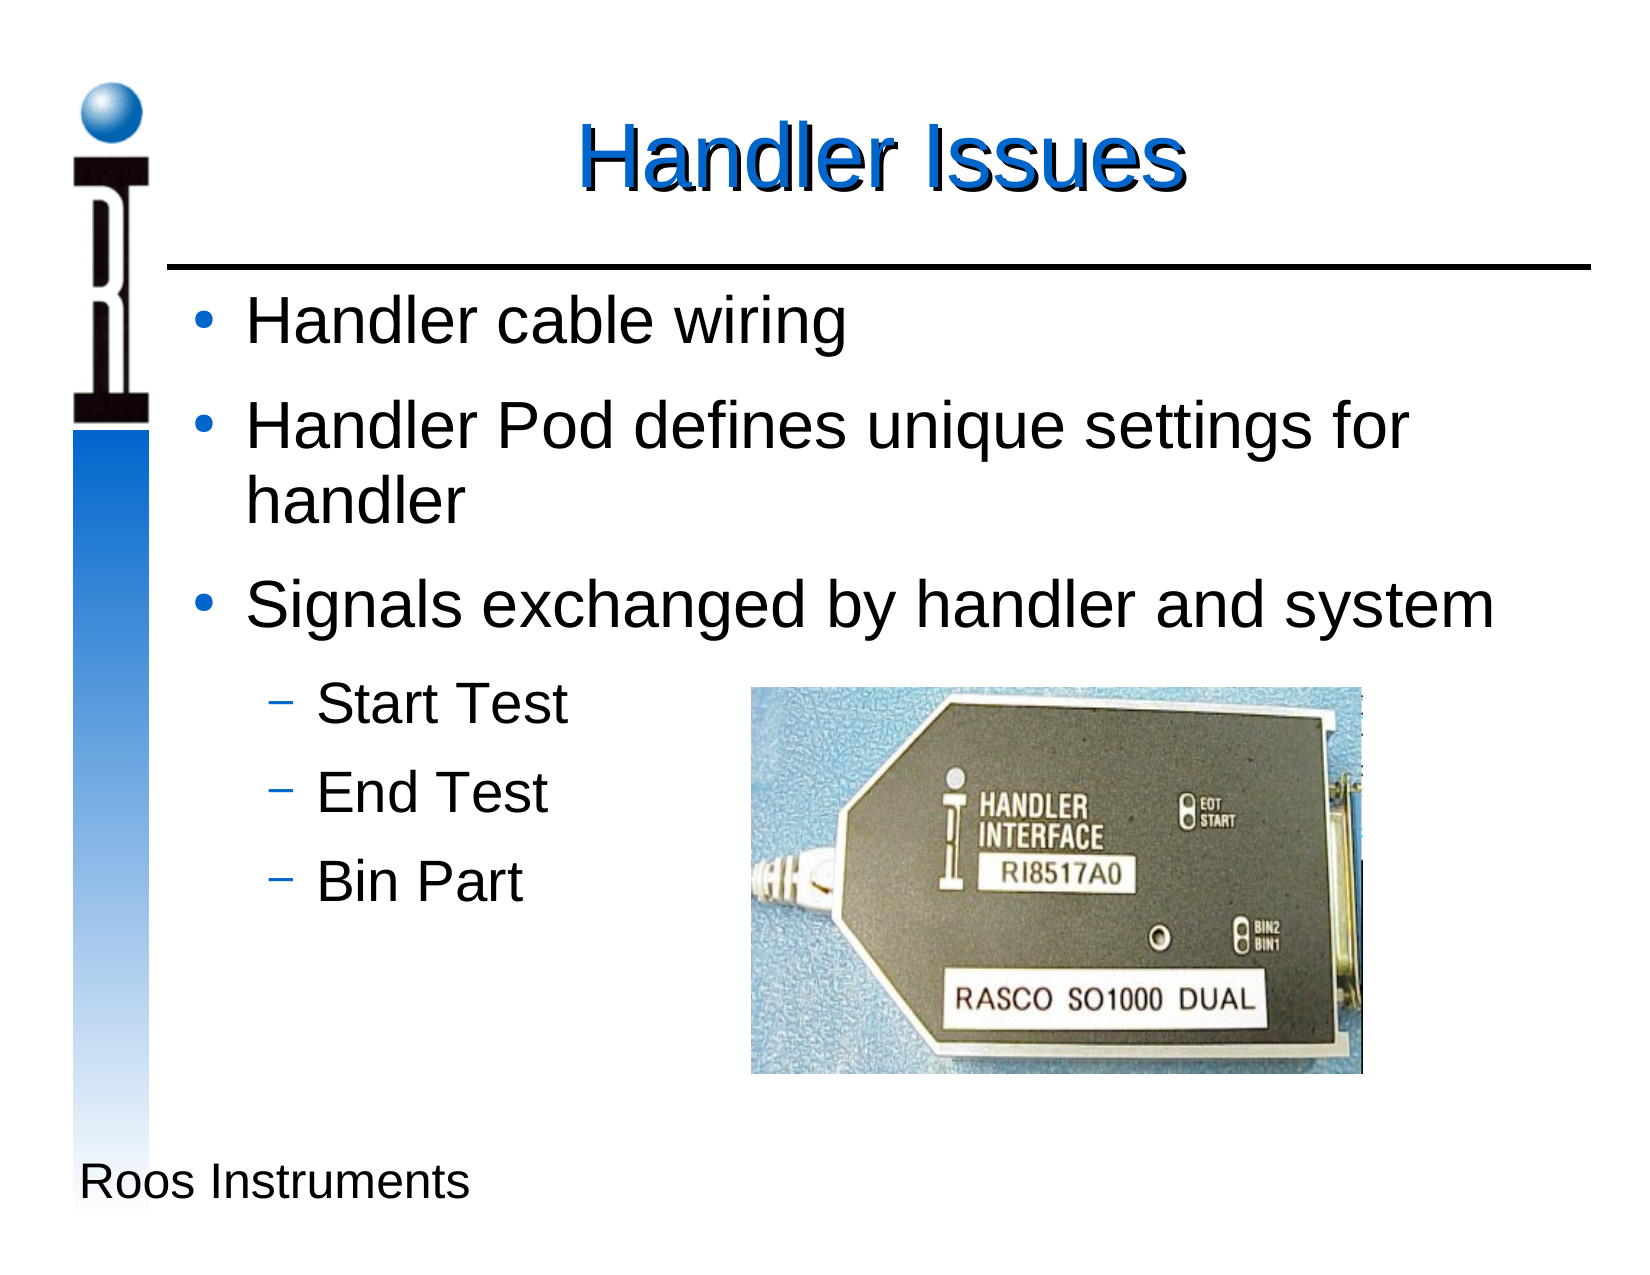

# Handler Issues
Handler cable wiring
Handler Pod defines unique settings for handler
Signals exchanged by handler and system
Start Test
End Test
Bin Part